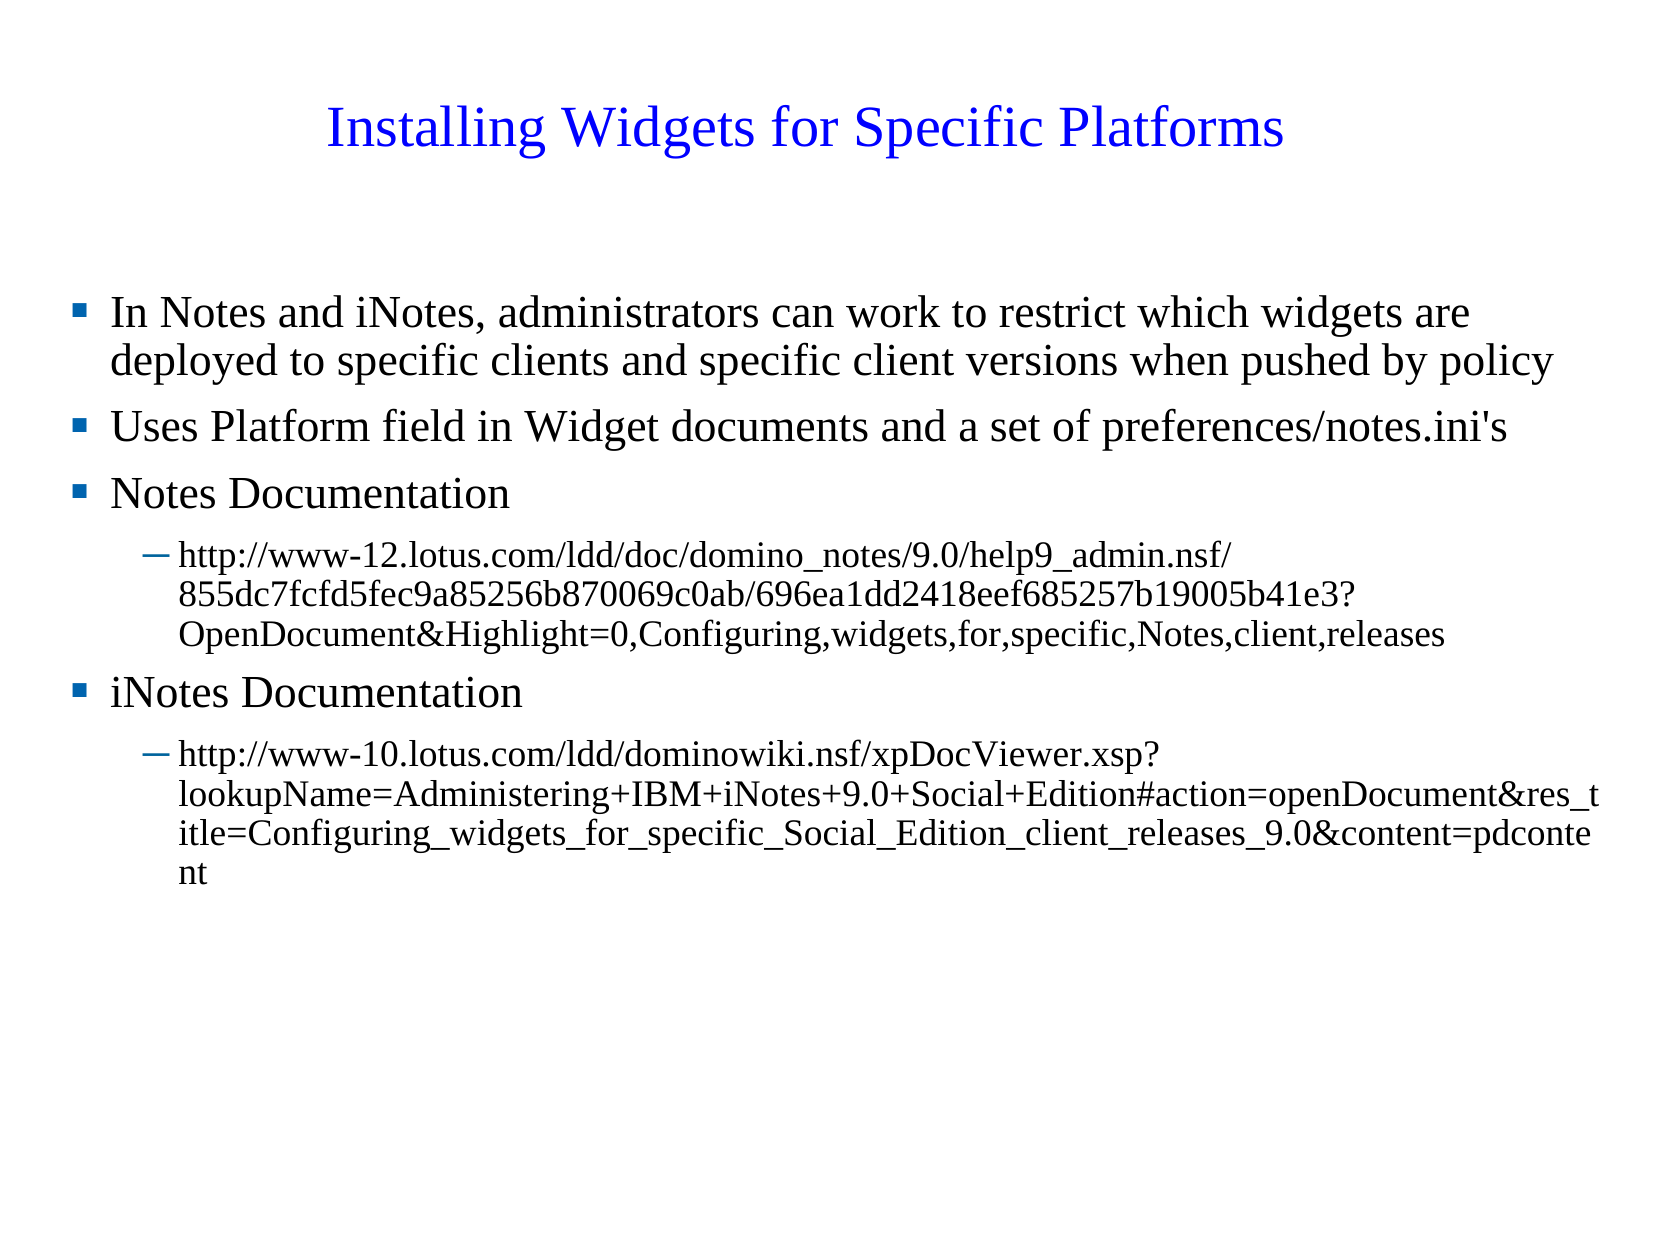

Installing Widgets for Specific Platforms
# In Notes and iNotes, administrators can work to restrict which widgets are deployed to specific clients and specific client versions when pushed by policy
Uses Platform field in Widget documents and a set of preferences/notes.ini's
Notes Documentation
http://www-12.lotus.com/ldd/doc/domino_notes/9.0/help9_admin.nsf/855dc7fcfd5fec9a85256b870069c0ab/696ea1dd2418eef685257b19005b41e3?OpenDocument&Highlight=0,Configuring,widgets,for,specific,Notes,client,releases
iNotes Documentation
http://www-10.lotus.com/ldd/dominowiki.nsf/xpDocViewer.xsp?lookupName=Administering+IBM+iNotes+9.0+Social+Edition#action=openDocument&res_title=Configuring_widgets_for_specific_Social_Edition_client_releases_9.0&content=pdcontent
11